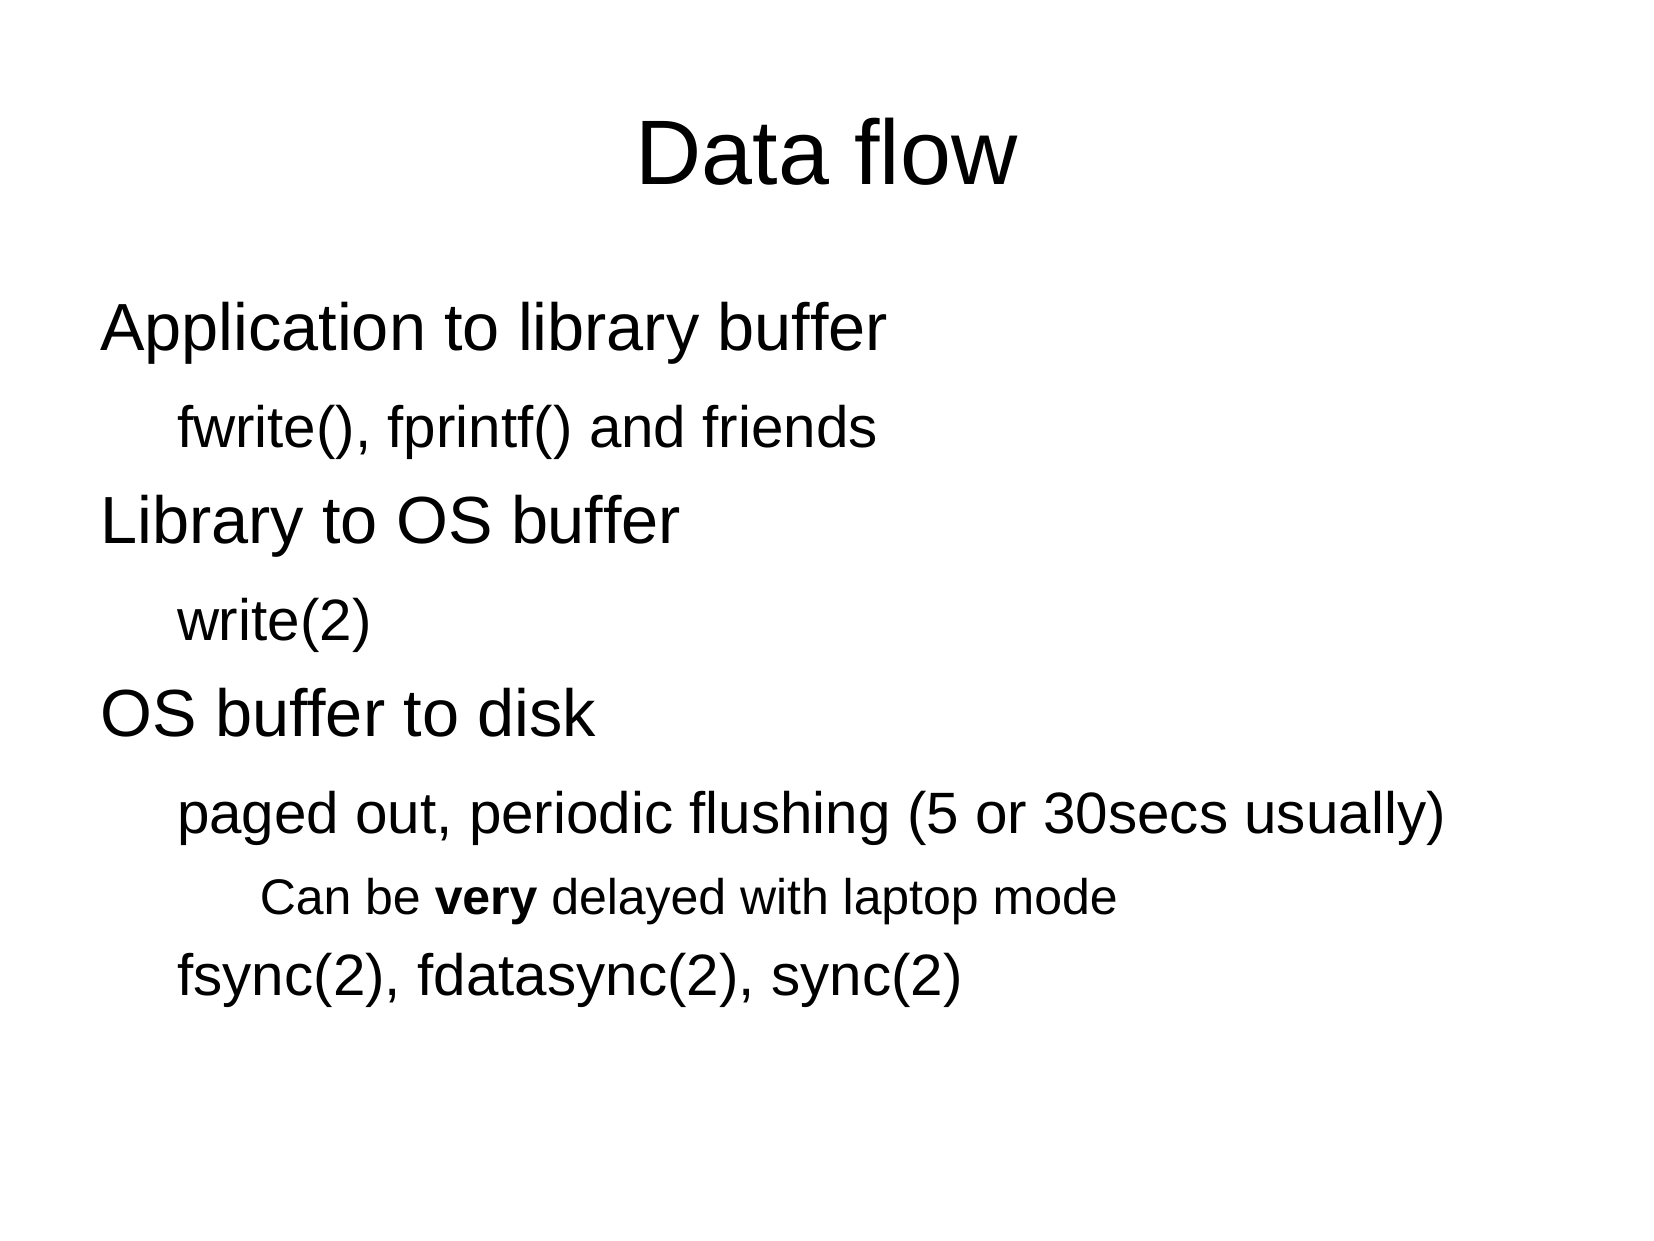

# Data flow
Application to library buffer
fwrite(), fprintf() and friends
Library to OS buffer
write(2)
OS buffer to disk
paged out, periodic flushing (5 or 30secs usually)
Can be very delayed with laptop mode
fsync(2), fdatasync(2), sync(2)